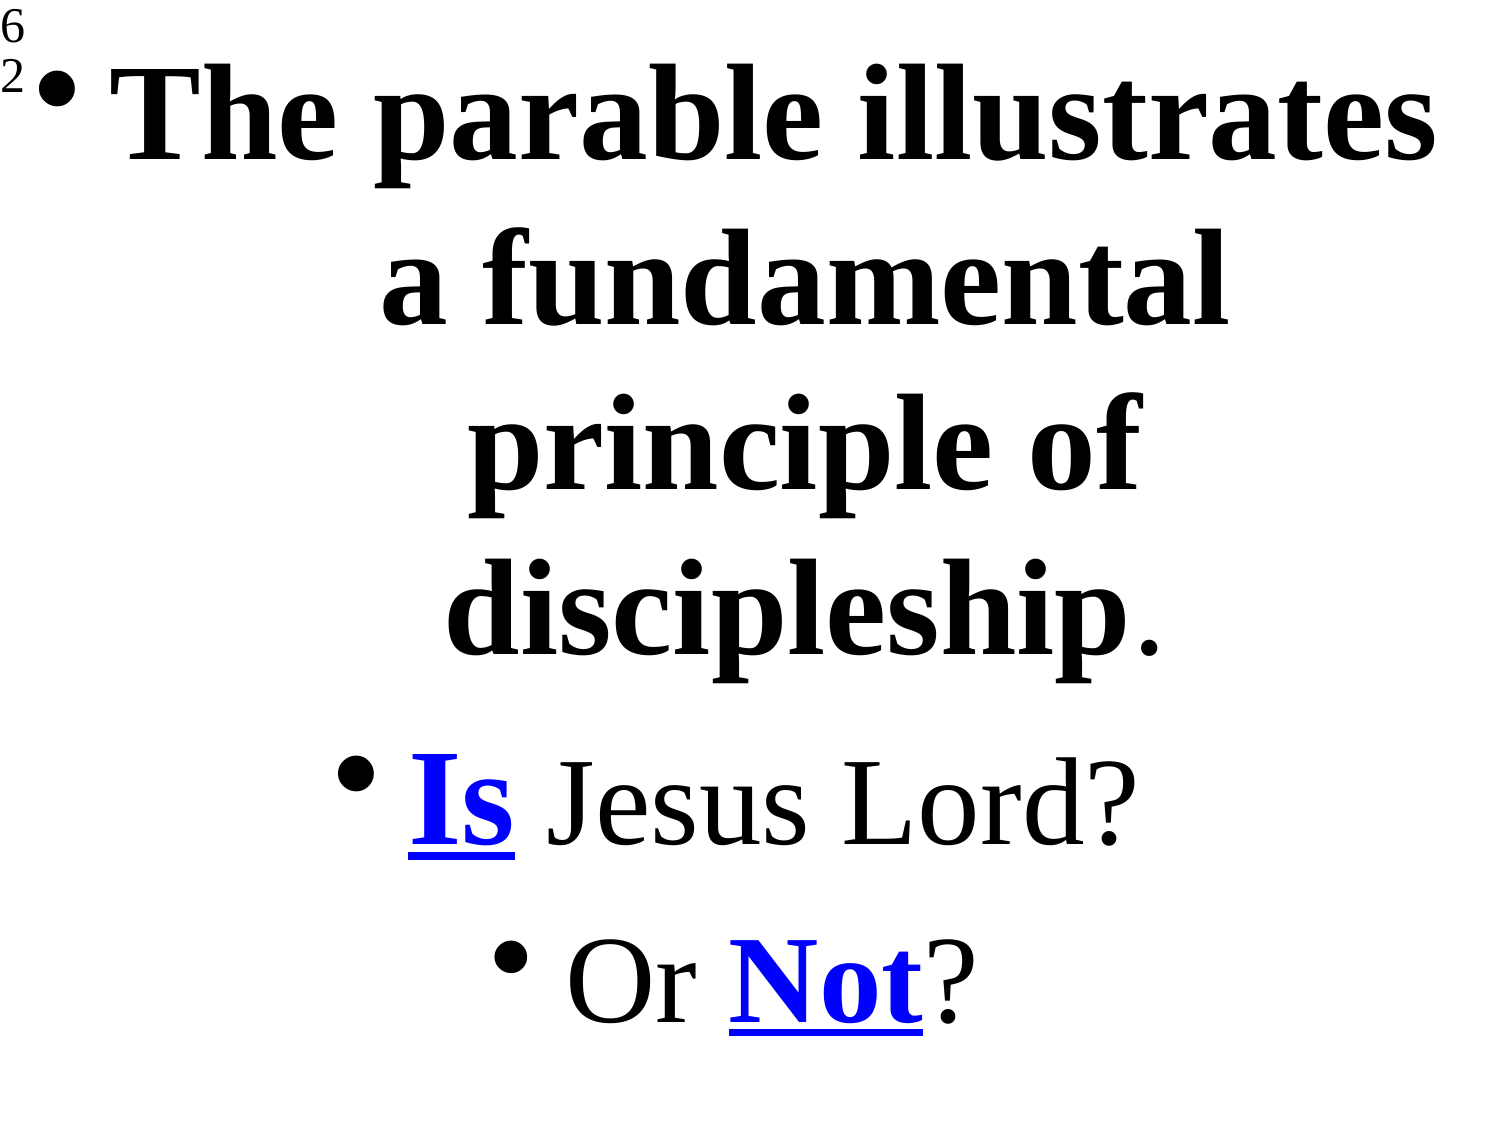

The parable illustrates a fundamental principle of discipleship.
Is Jesus Lord?
Or Not?